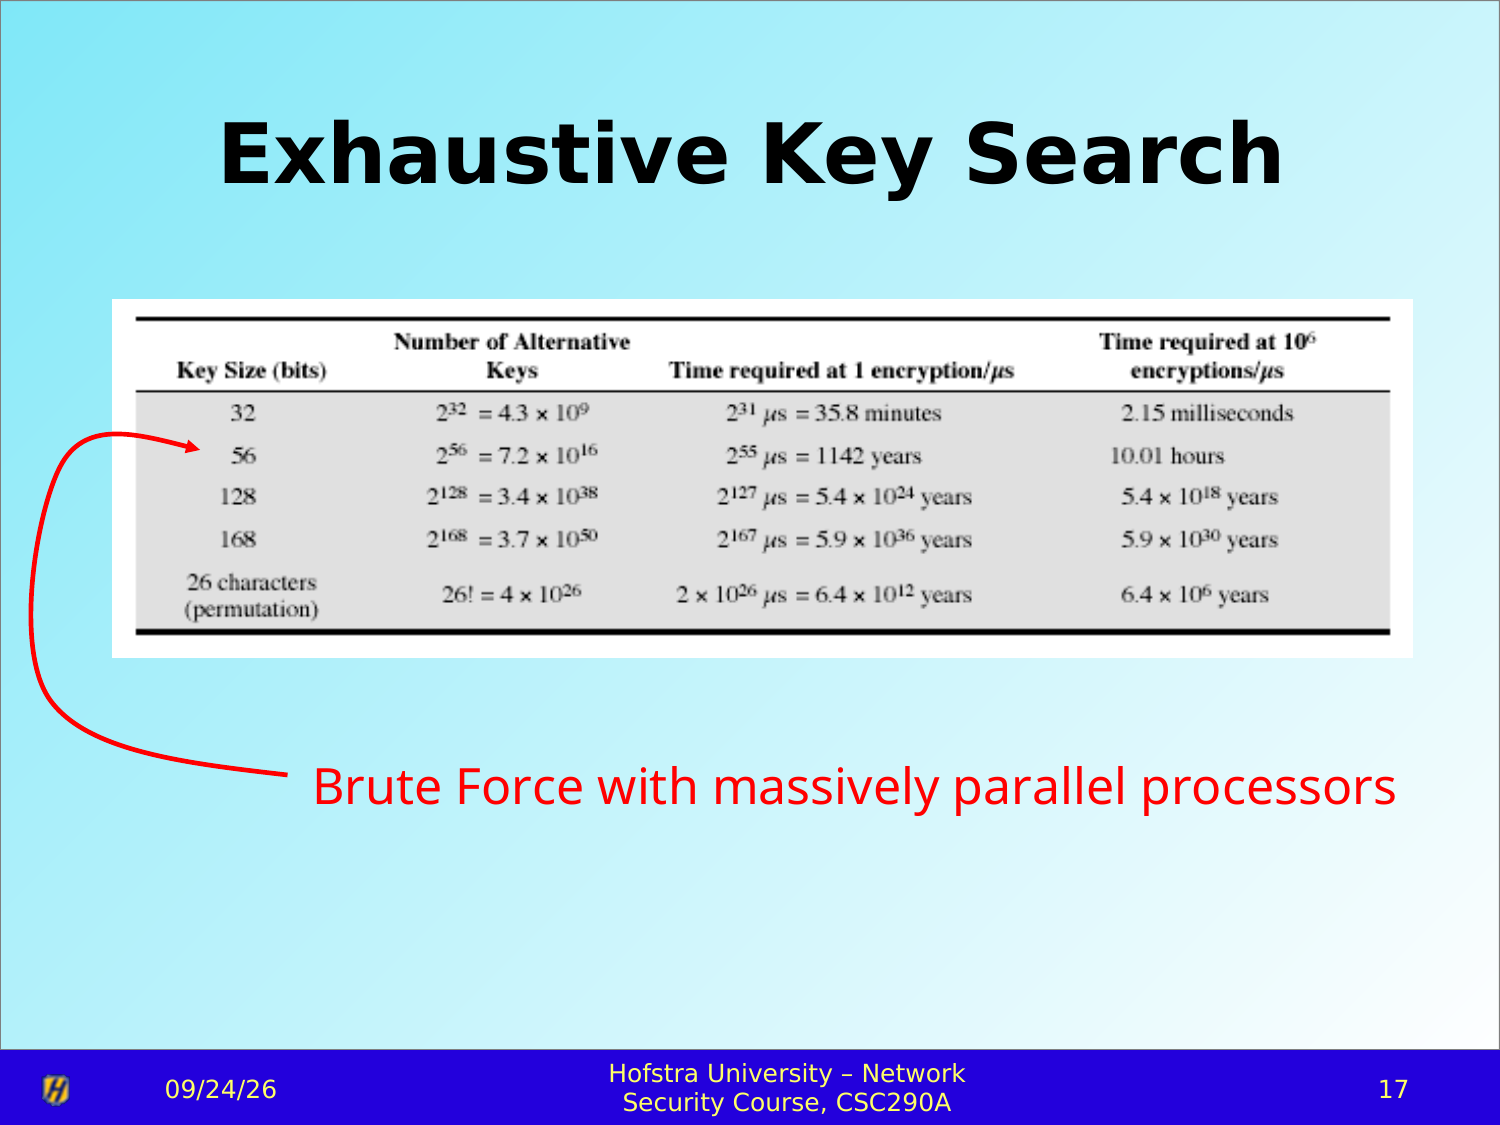

# Exhaustive Key Search
Brute Force with massively parallel processors
17